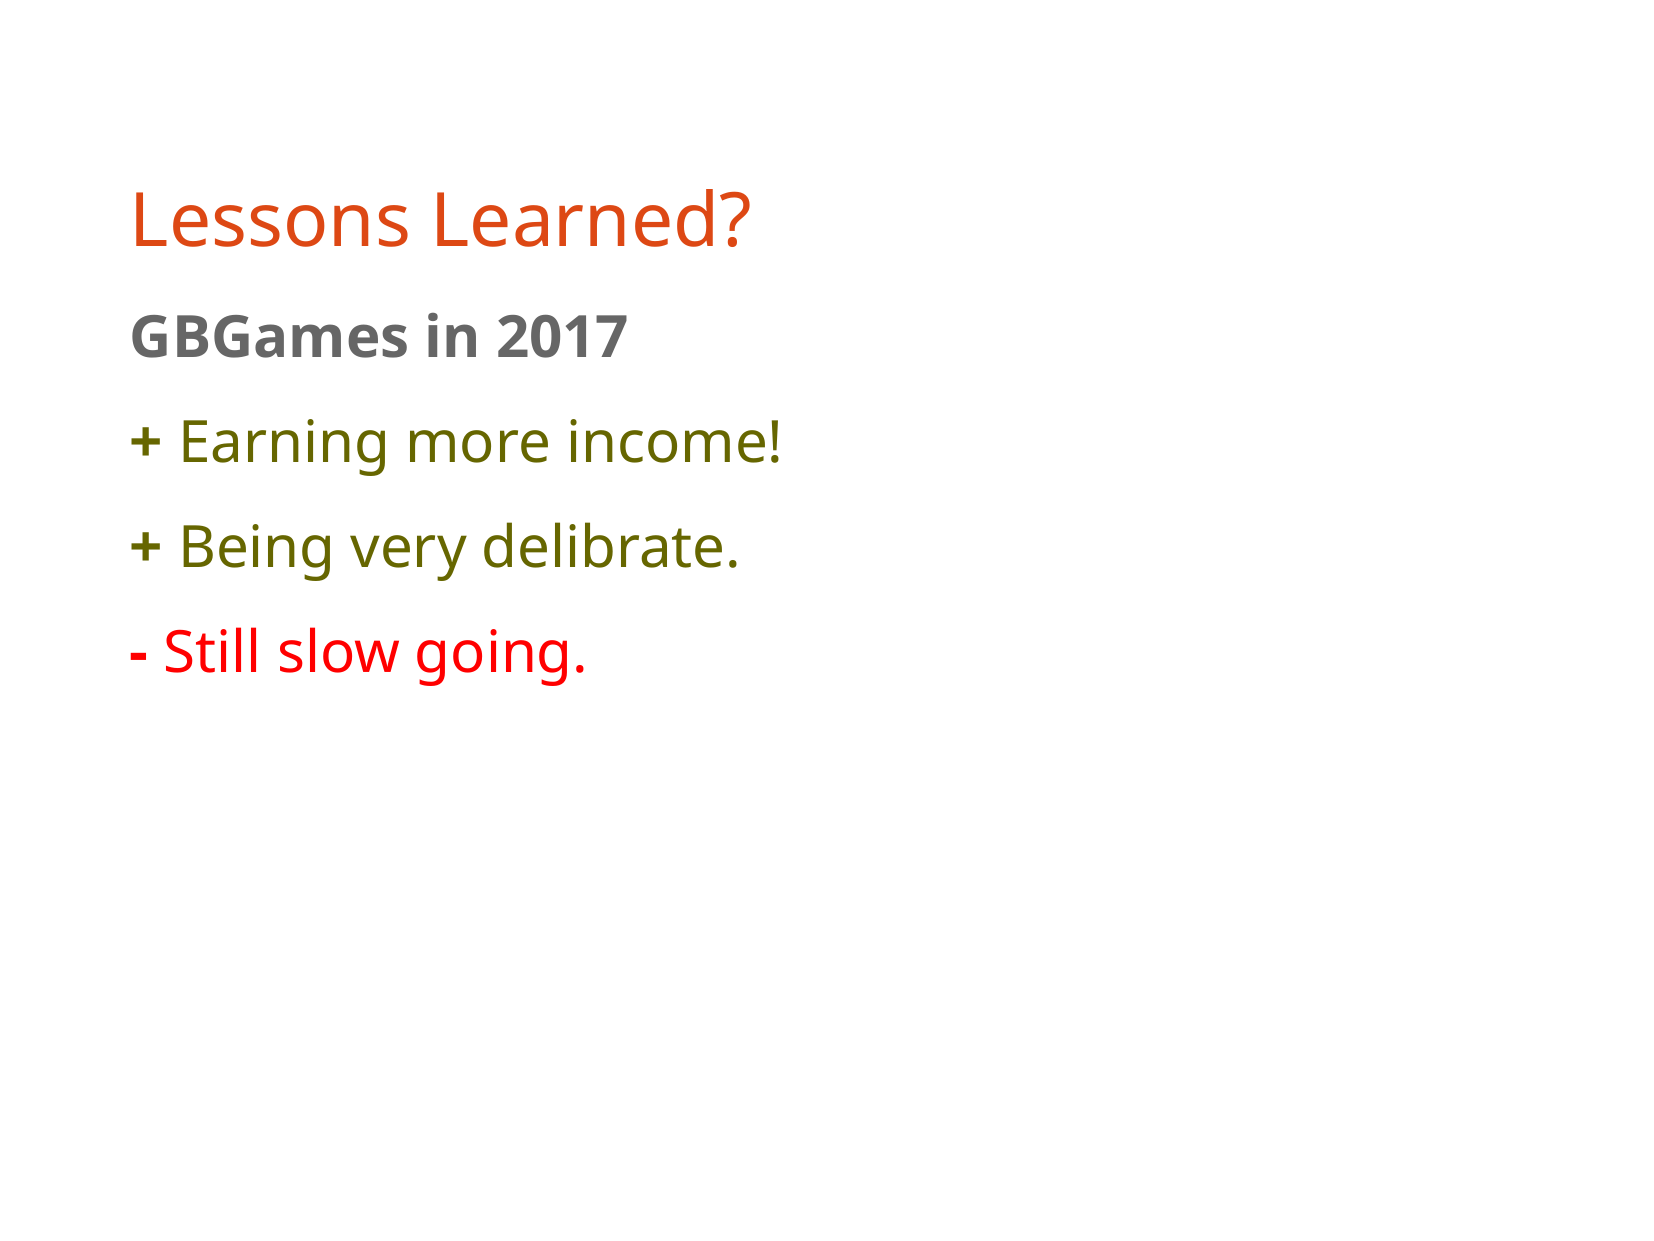

# Lessons Learned?
GBGames in 2017
+ Earning more income!
+ Being very delibrate.
- Still slow going.